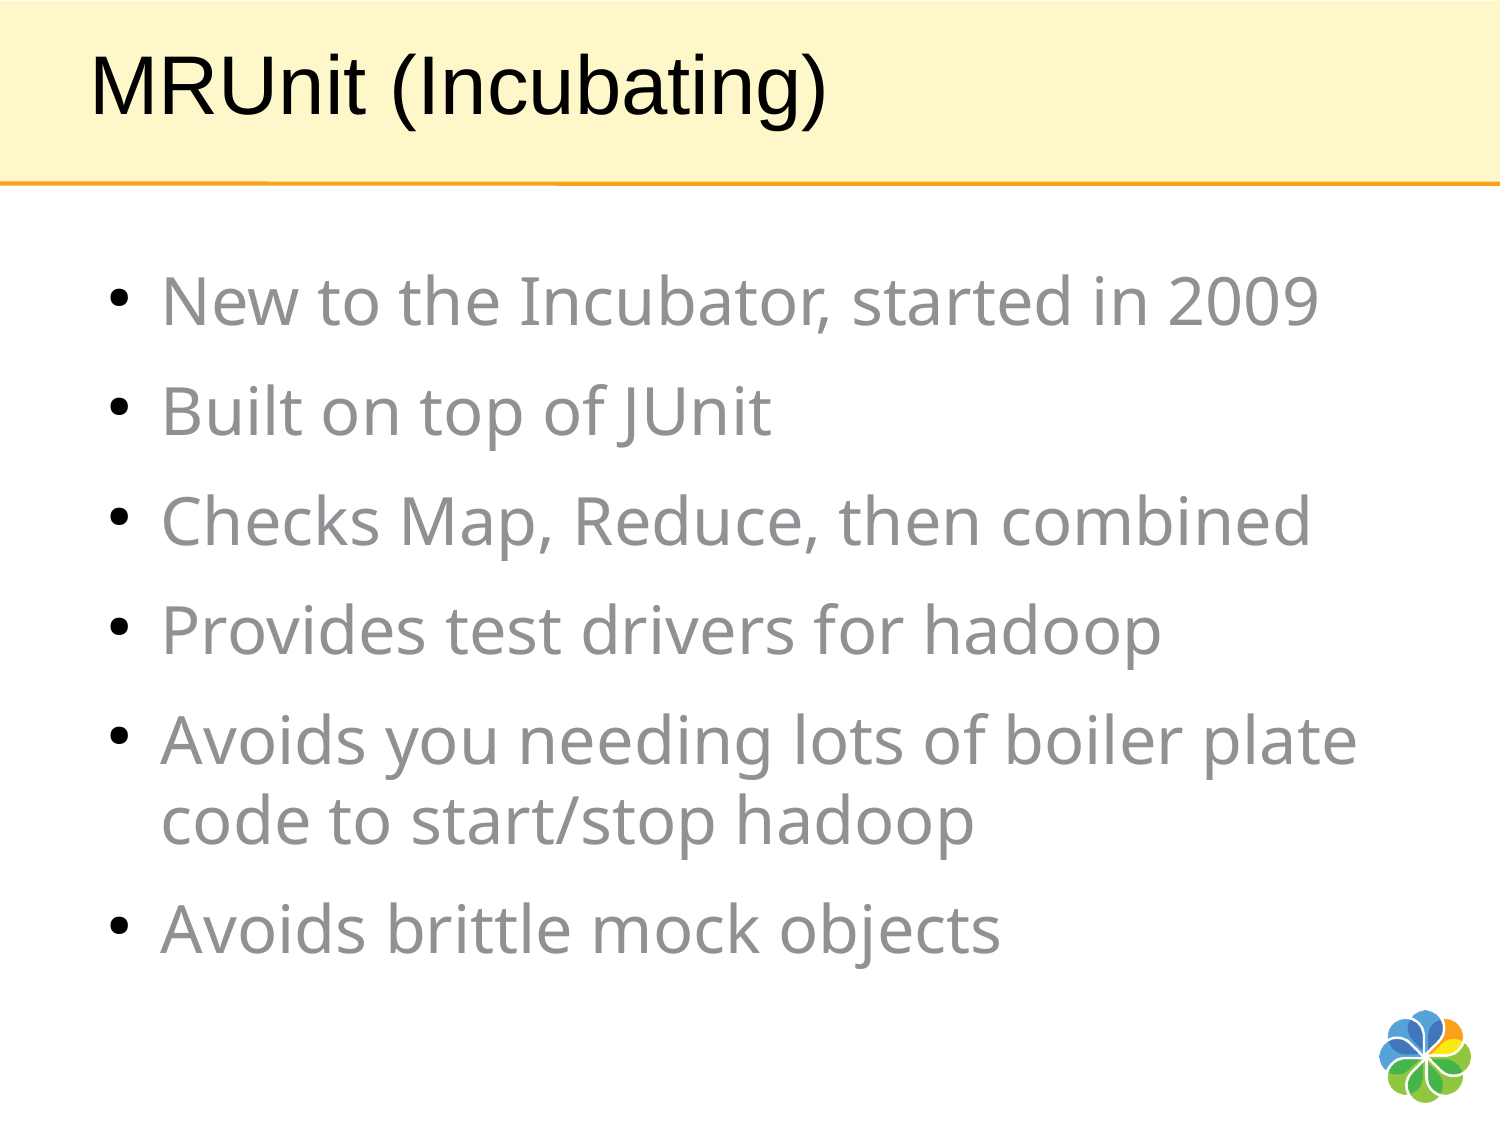

# MRUnit (Incubating)
New to the Incubator, started in 2009
Built on top of JUnit
Checks Map, Reduce, then combined
Provides test drivers for hadoop
Avoids you needing lots of boiler plate code to start/stop hadoop
Avoids brittle mock objects